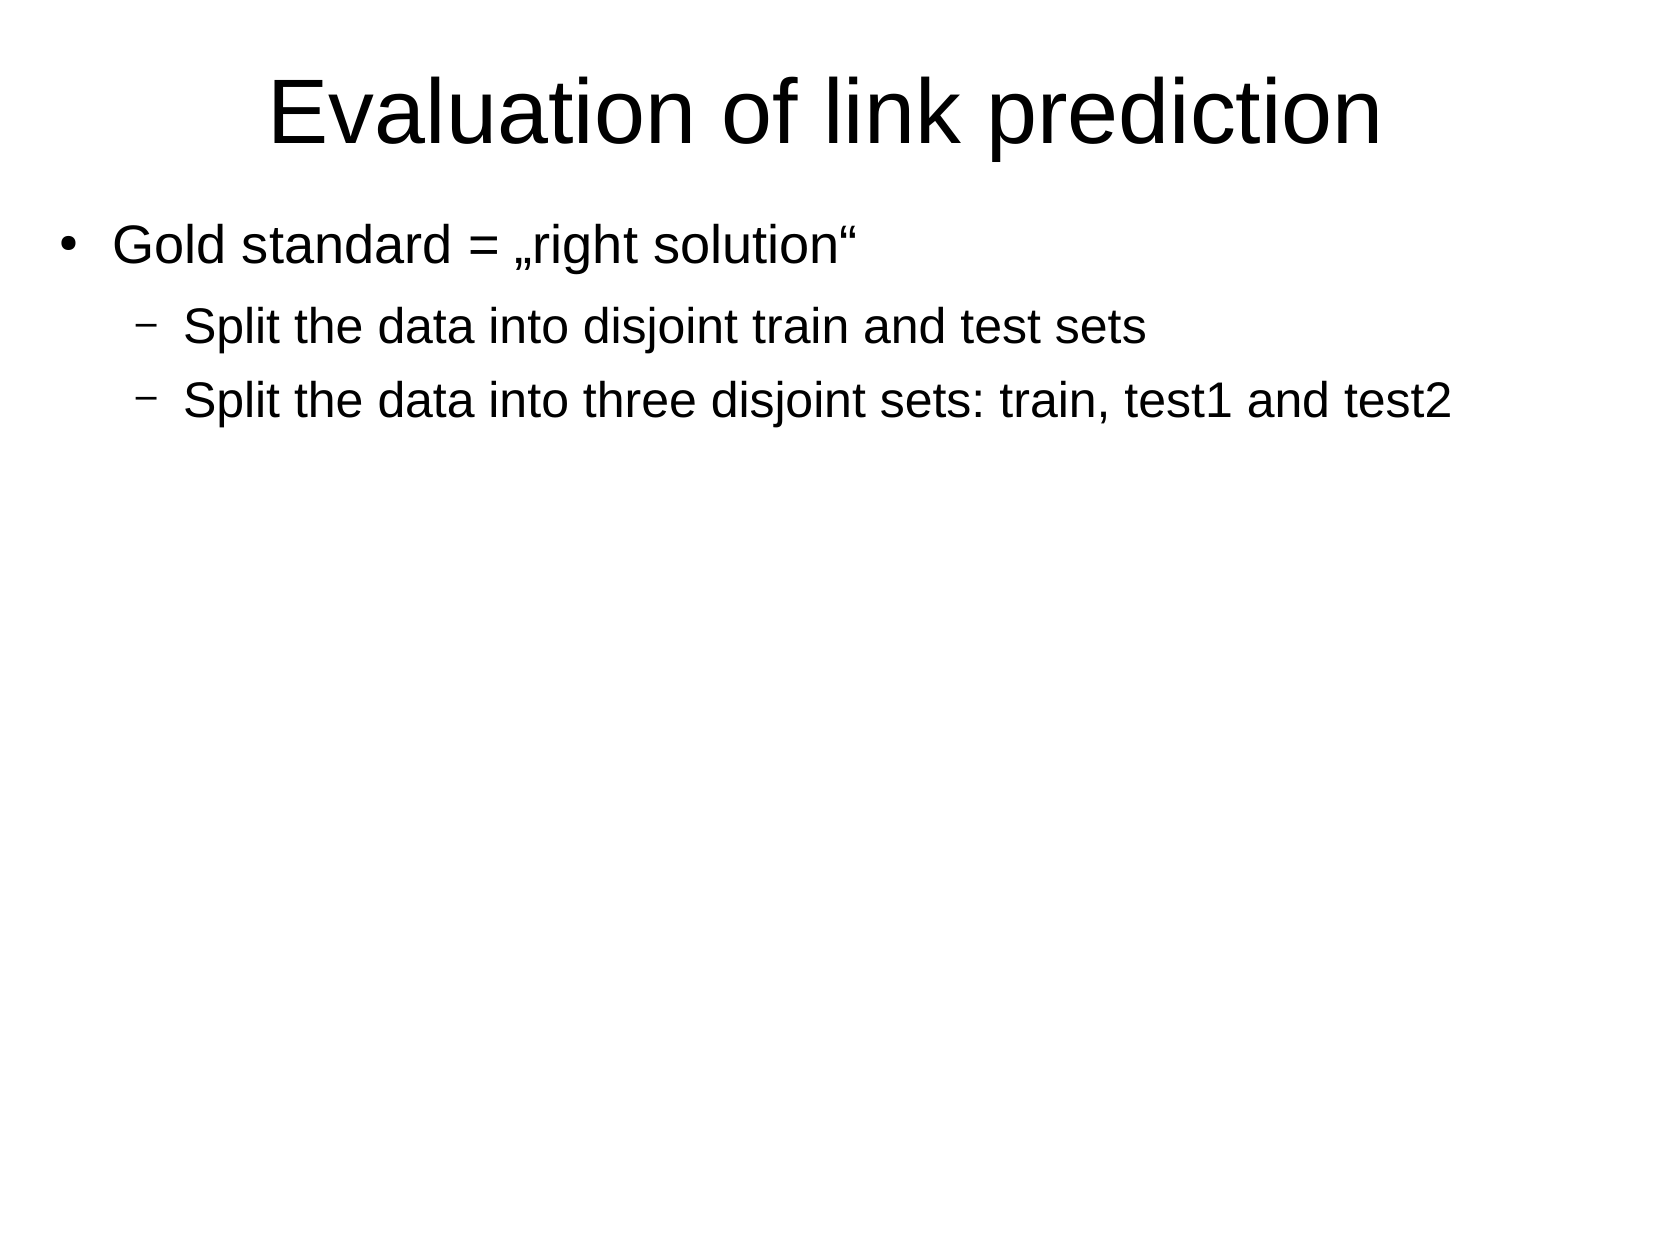

# Evaluation of link prediction
Gold standard = „right solution“
Split the data into disjoint train and test sets
Split the data into three disjoint sets: train, test1 and test2